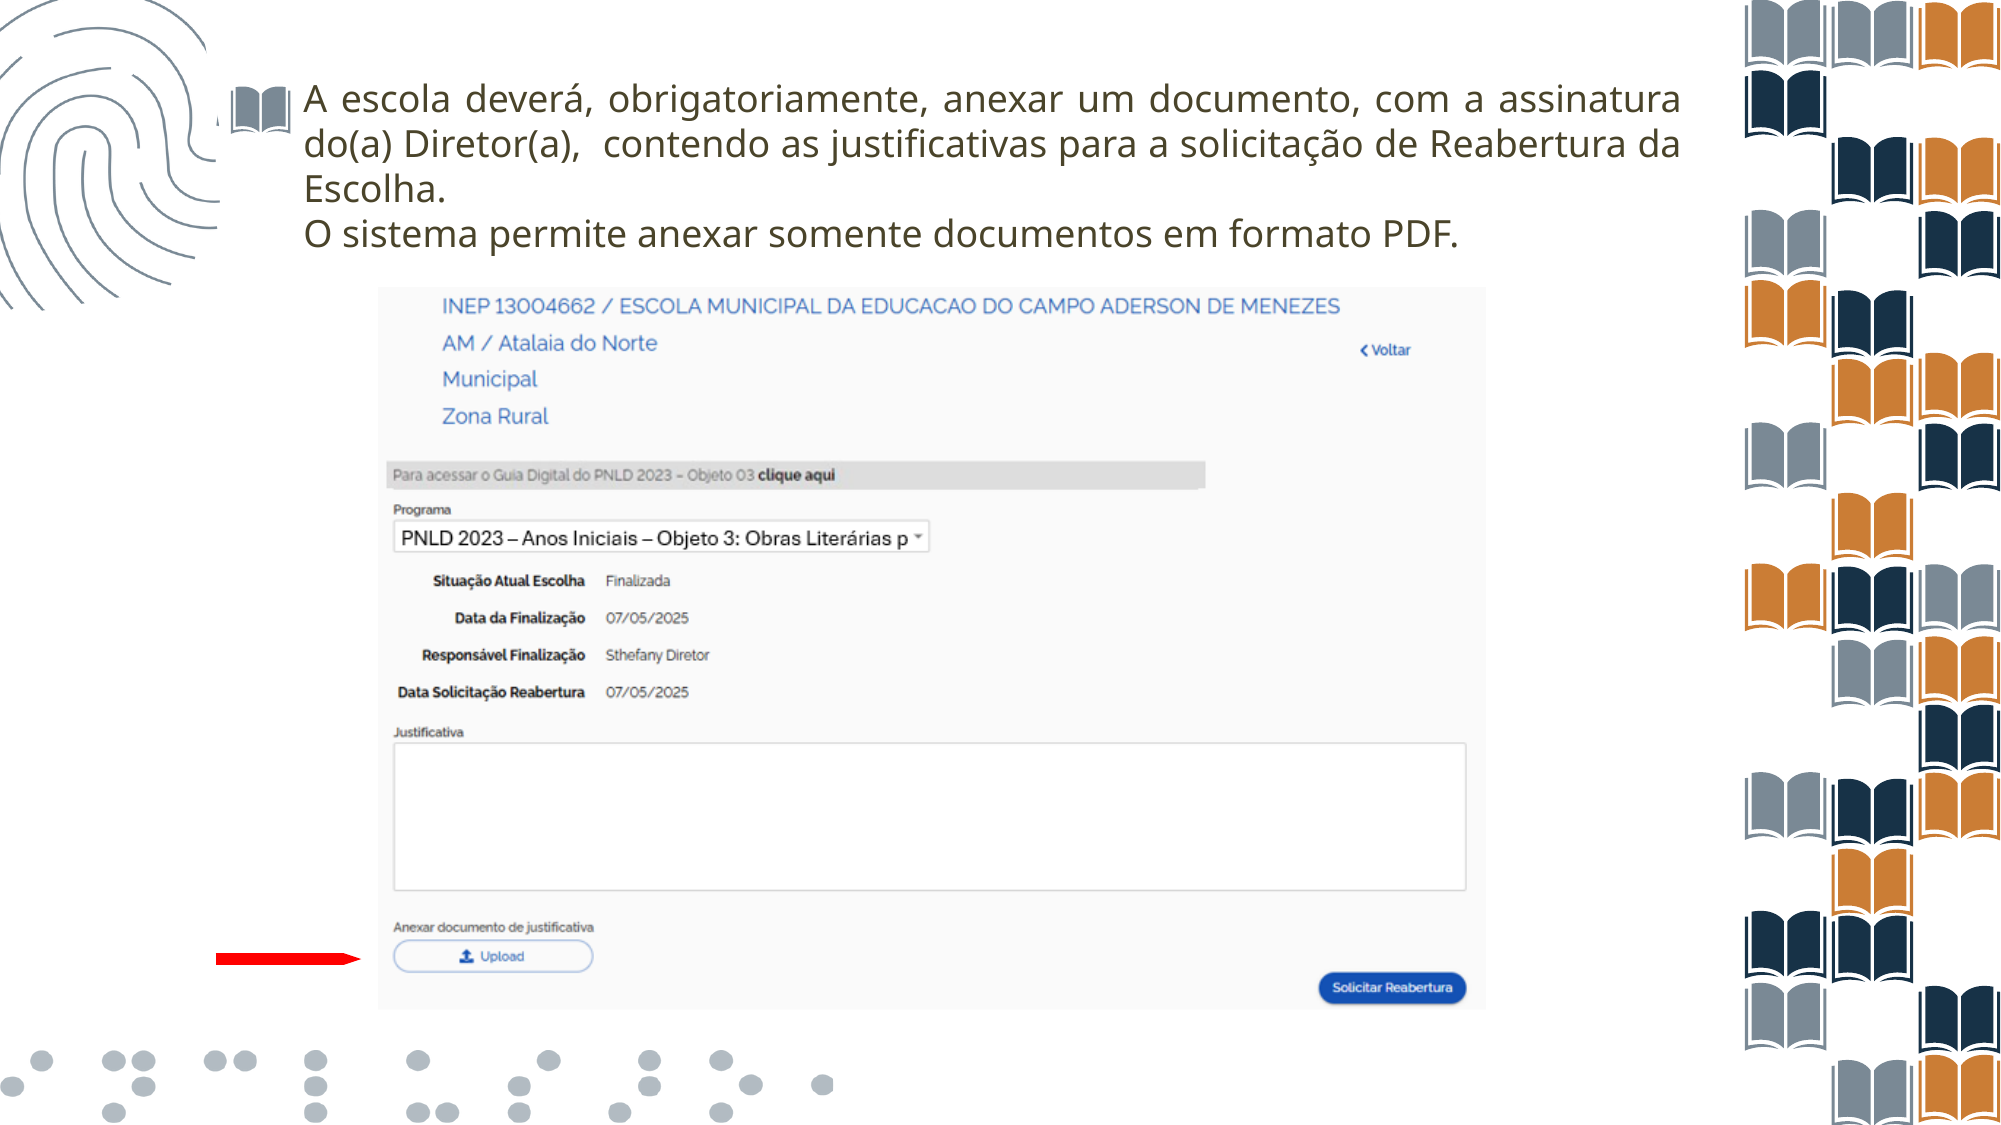

A escola deverá, obrigatoriamente, anexar um documento, com a assinatura do(a) Diretor(a), contendo as justificativas para a solicitação de Reabertura da Escolha.
O sistema permite anexar somente documentos em formato PDF.